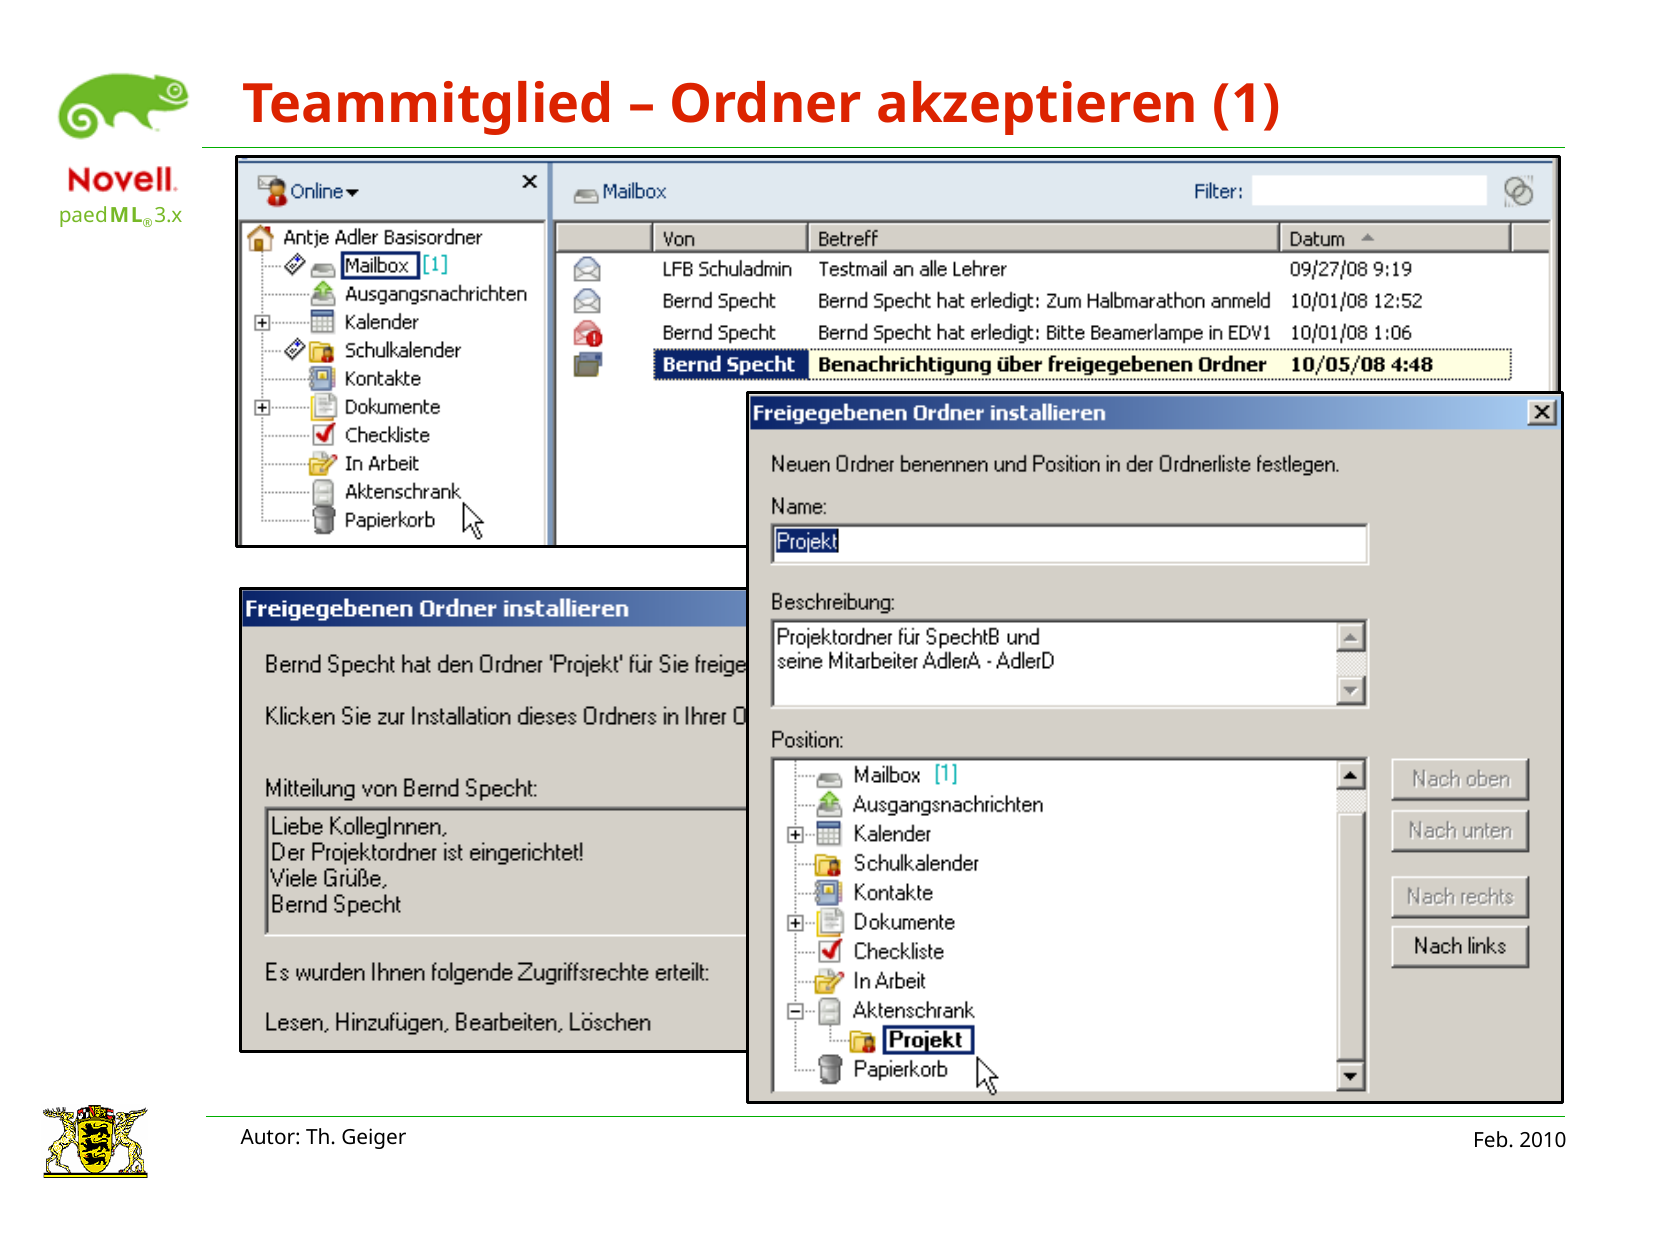

# Teammitglied – Ordner akzeptieren (1)
Autor: Th. Geiger
Feb. 2010